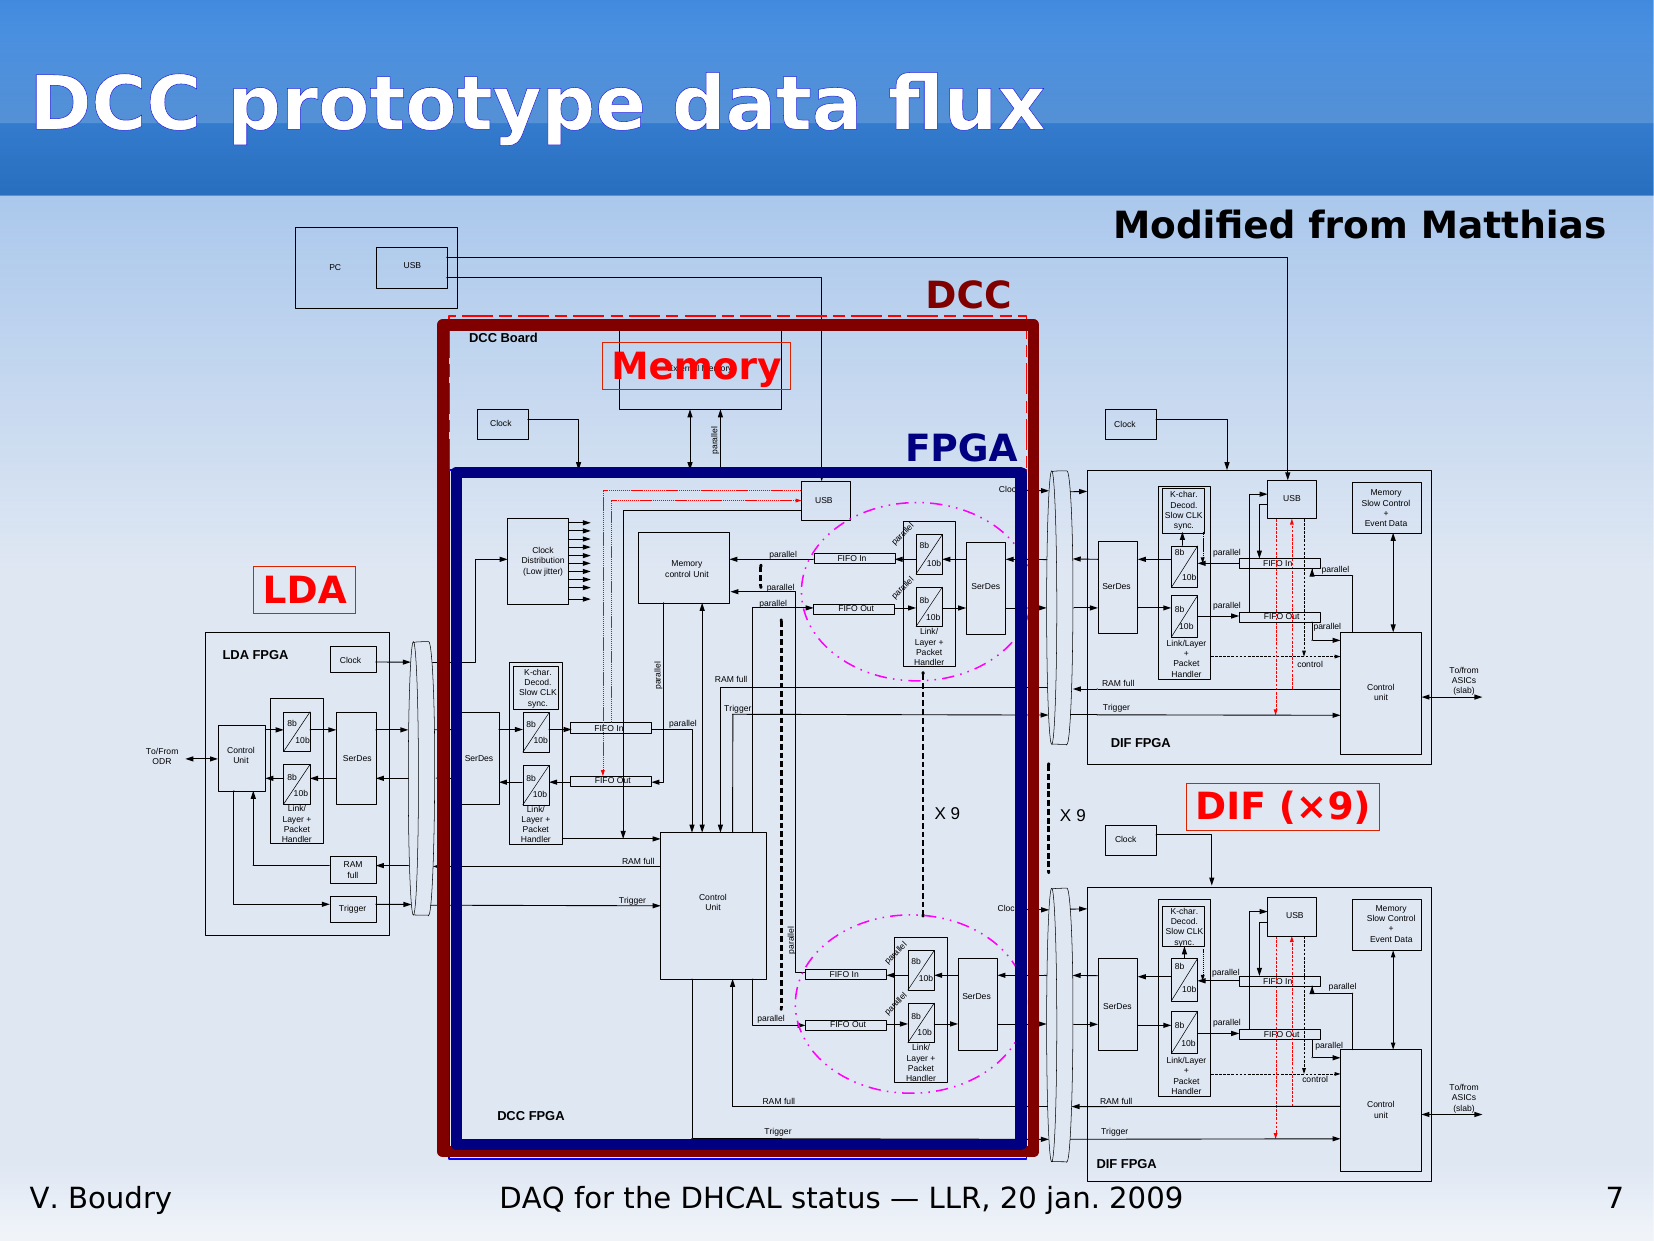

# DCC prototype data flux
Modified from Matthias
DCC
Memory
FPGA
LDA
DIF (×9)
DAQ for the DHCAL status — LLR, 20 jan. 2009
7